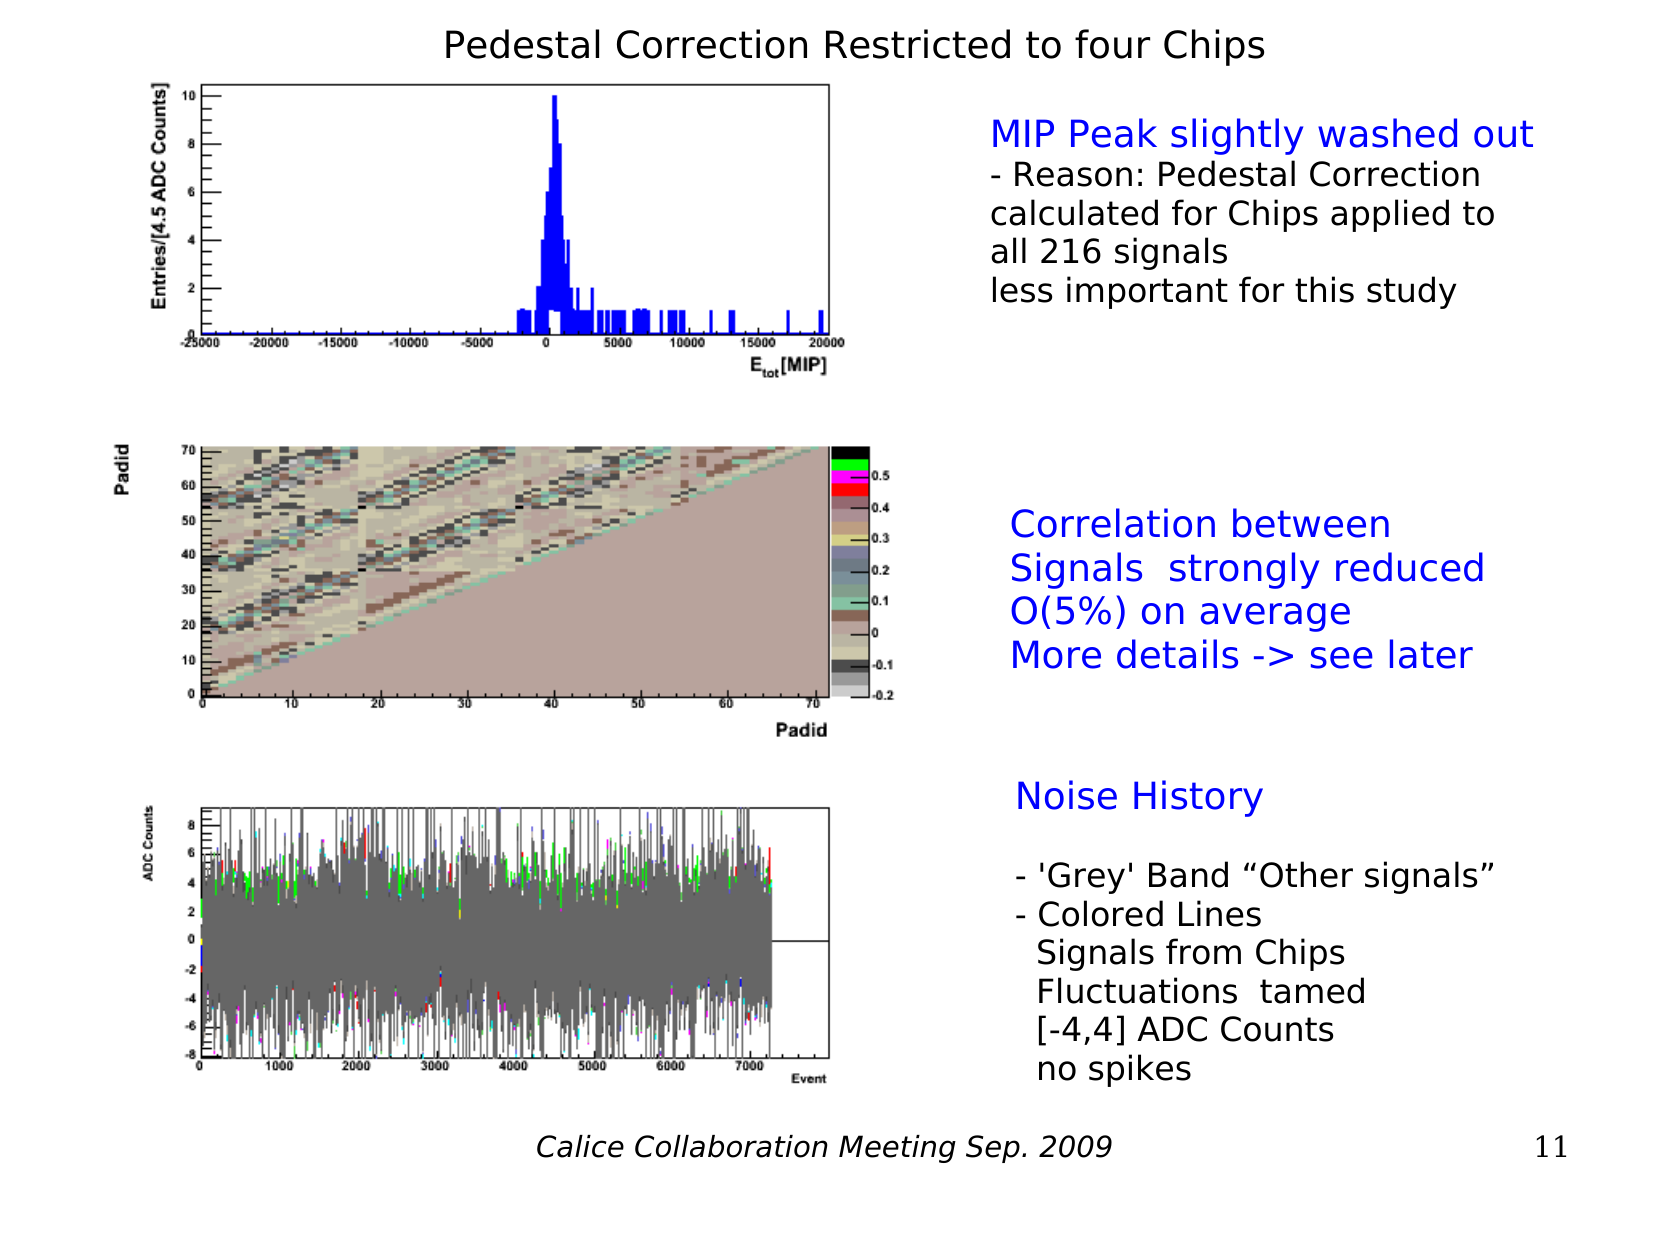

Pedestal Correction Restricted to four Chips
MIP Peak slightly washed out
- Reason: Pedestal Correction
calculated for Chips applied to
all 216 signals
less important for this study
Correlation between
Signals strongly reduced
O(5%) on average
More details -> see later
Noise History
- 'Grey' Band “Other signals”
- Colored Lines
 Signals from Chips
 Fluctuations tamed
 [-4,4] ADC Counts
 no spikes
11